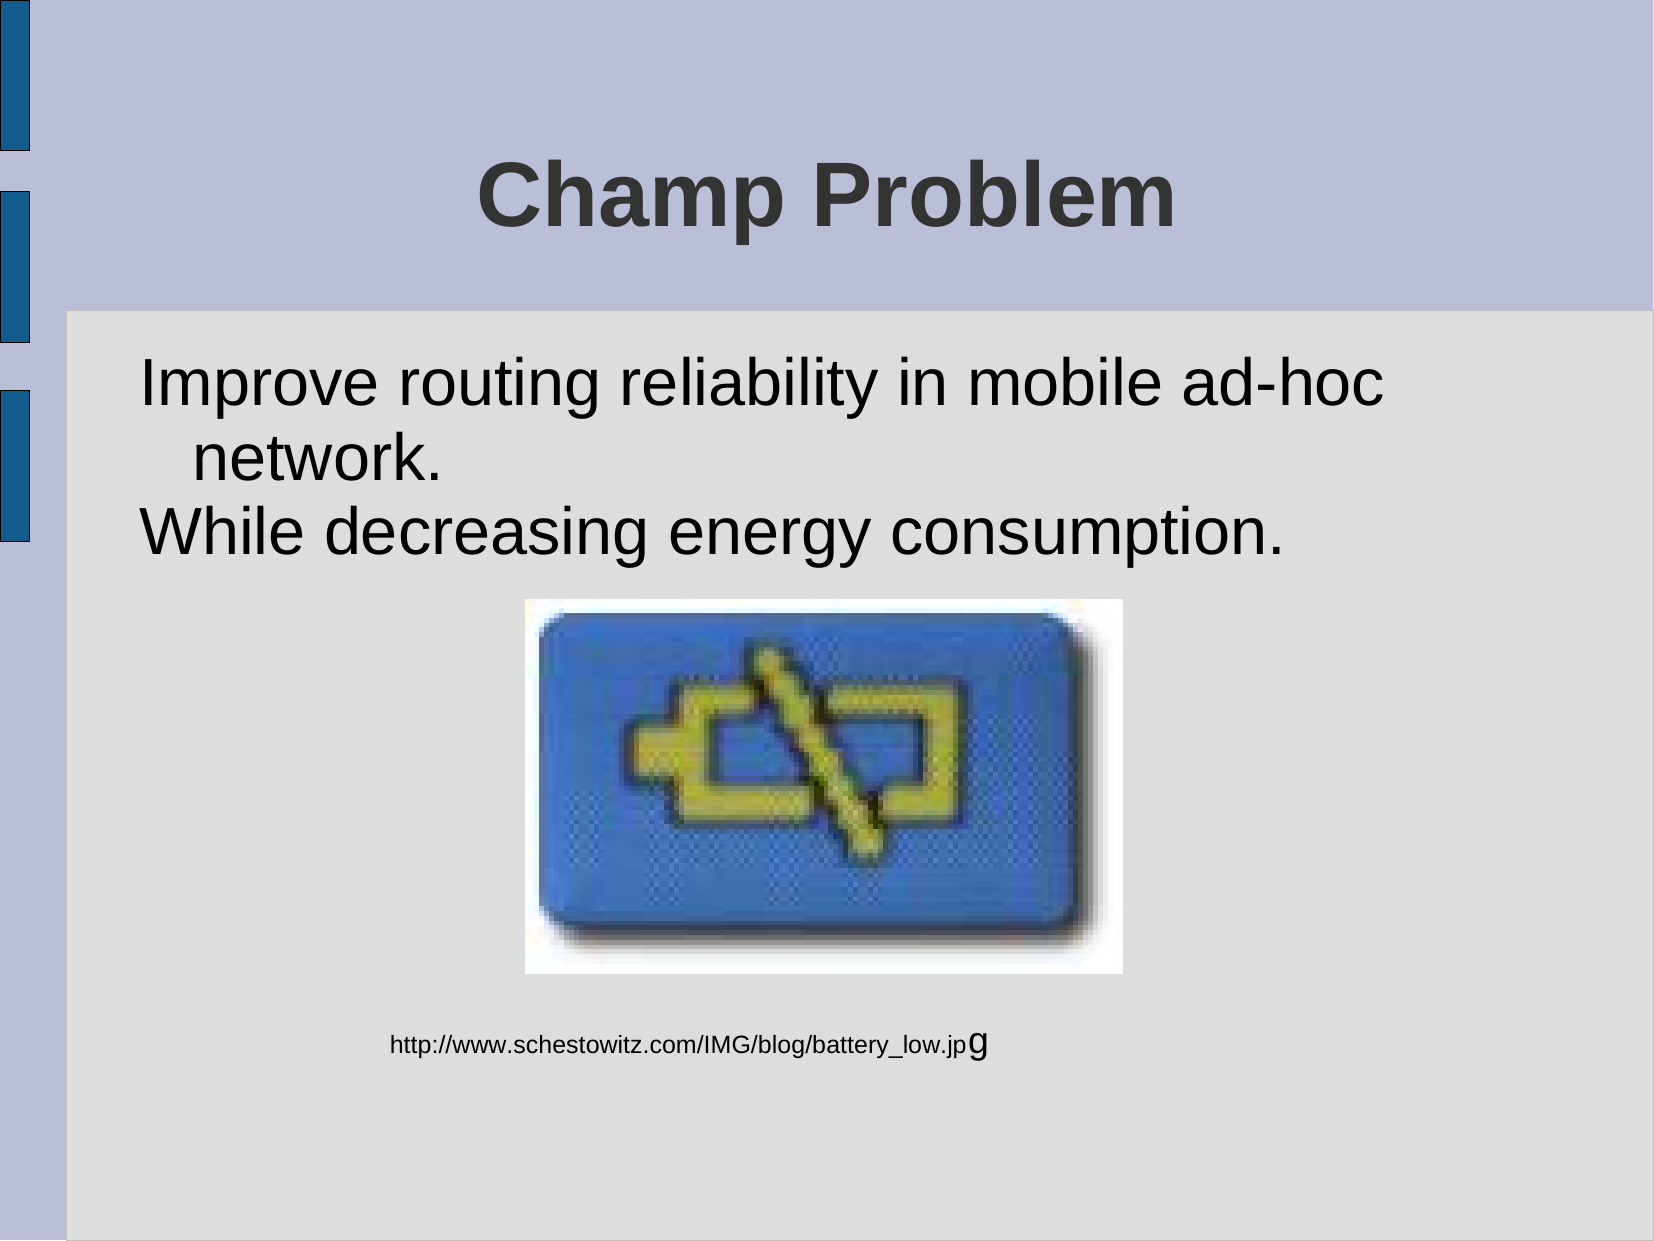

# Champ Problem
Improve routing reliability in mobile ad-hoc network.
While decreasing energy consumption.
http://www.schestowitz.com/IMG/blog/battery_low.jpg